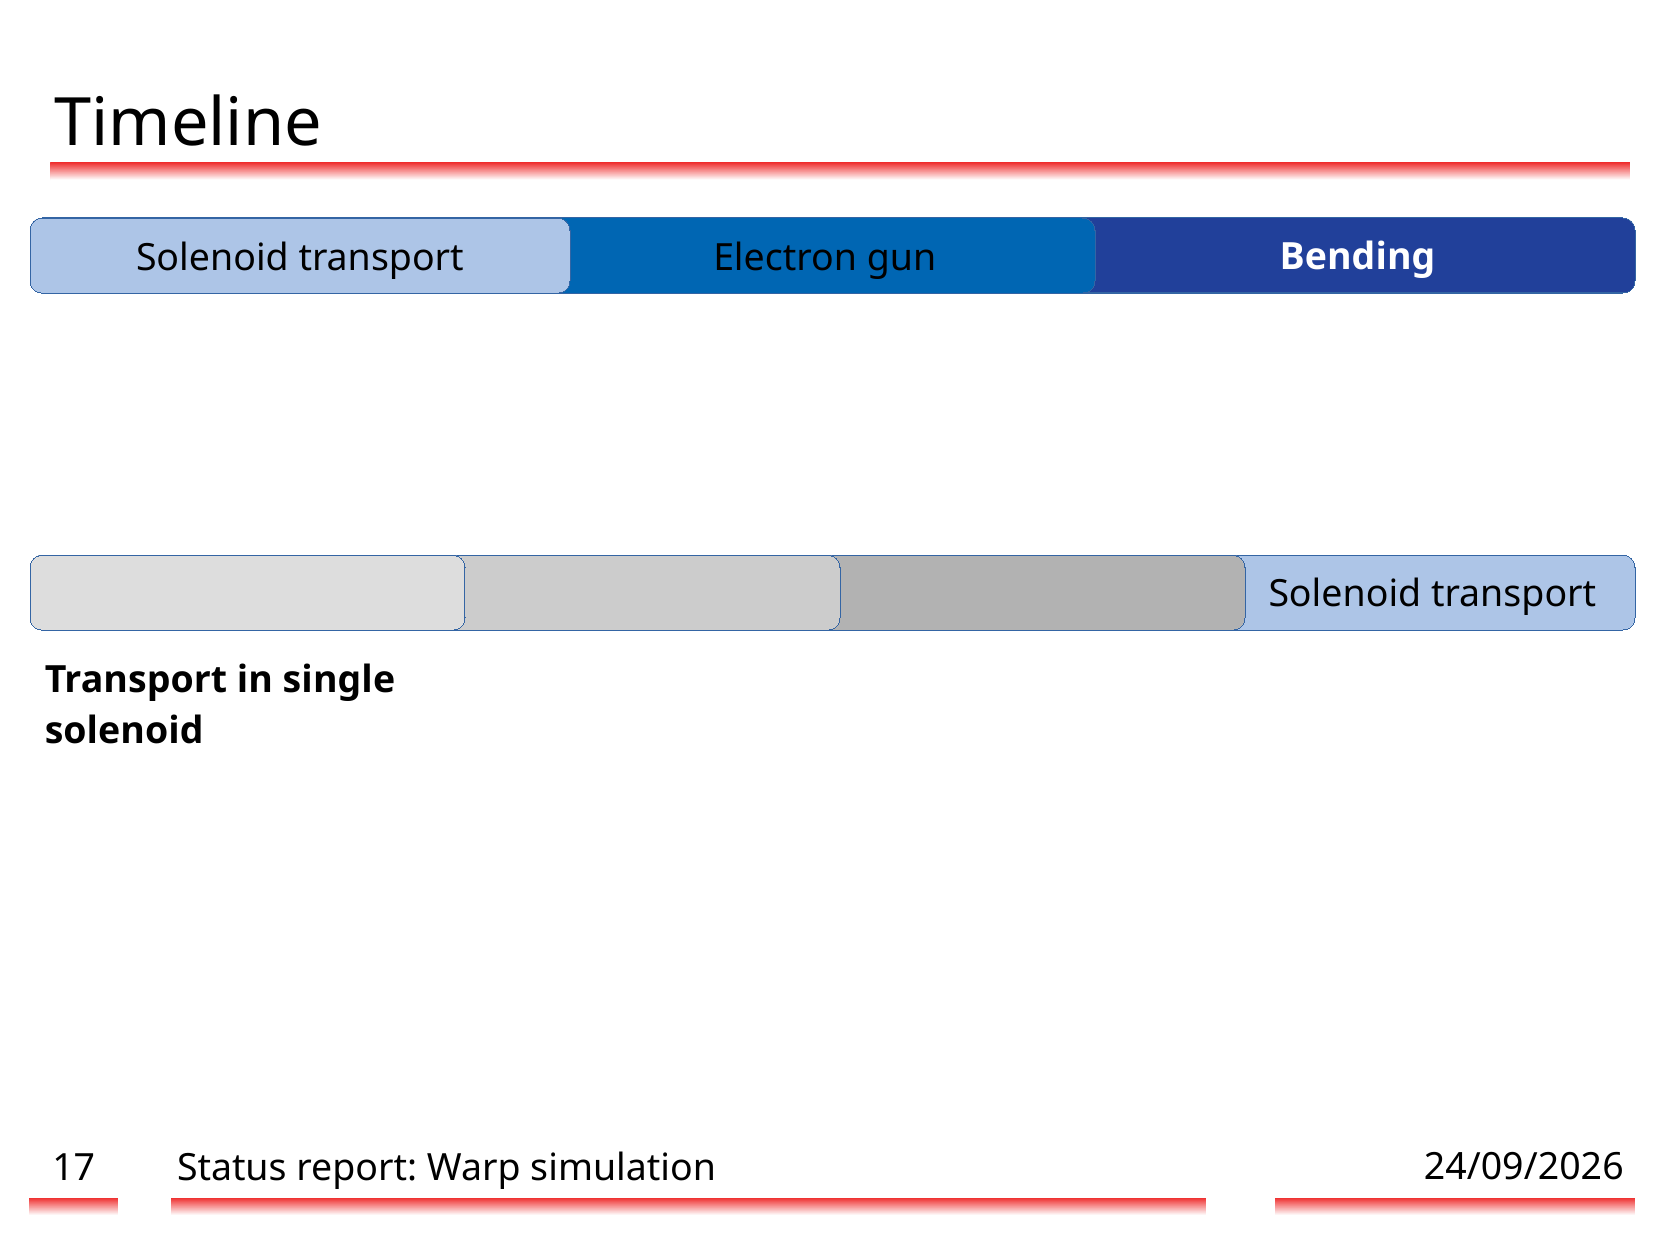

# Timeline
														Bending
			Electron gun
Solenoid transport
																Solenoid transport
Transport in single solenoid
17
Status report: Warp simulation